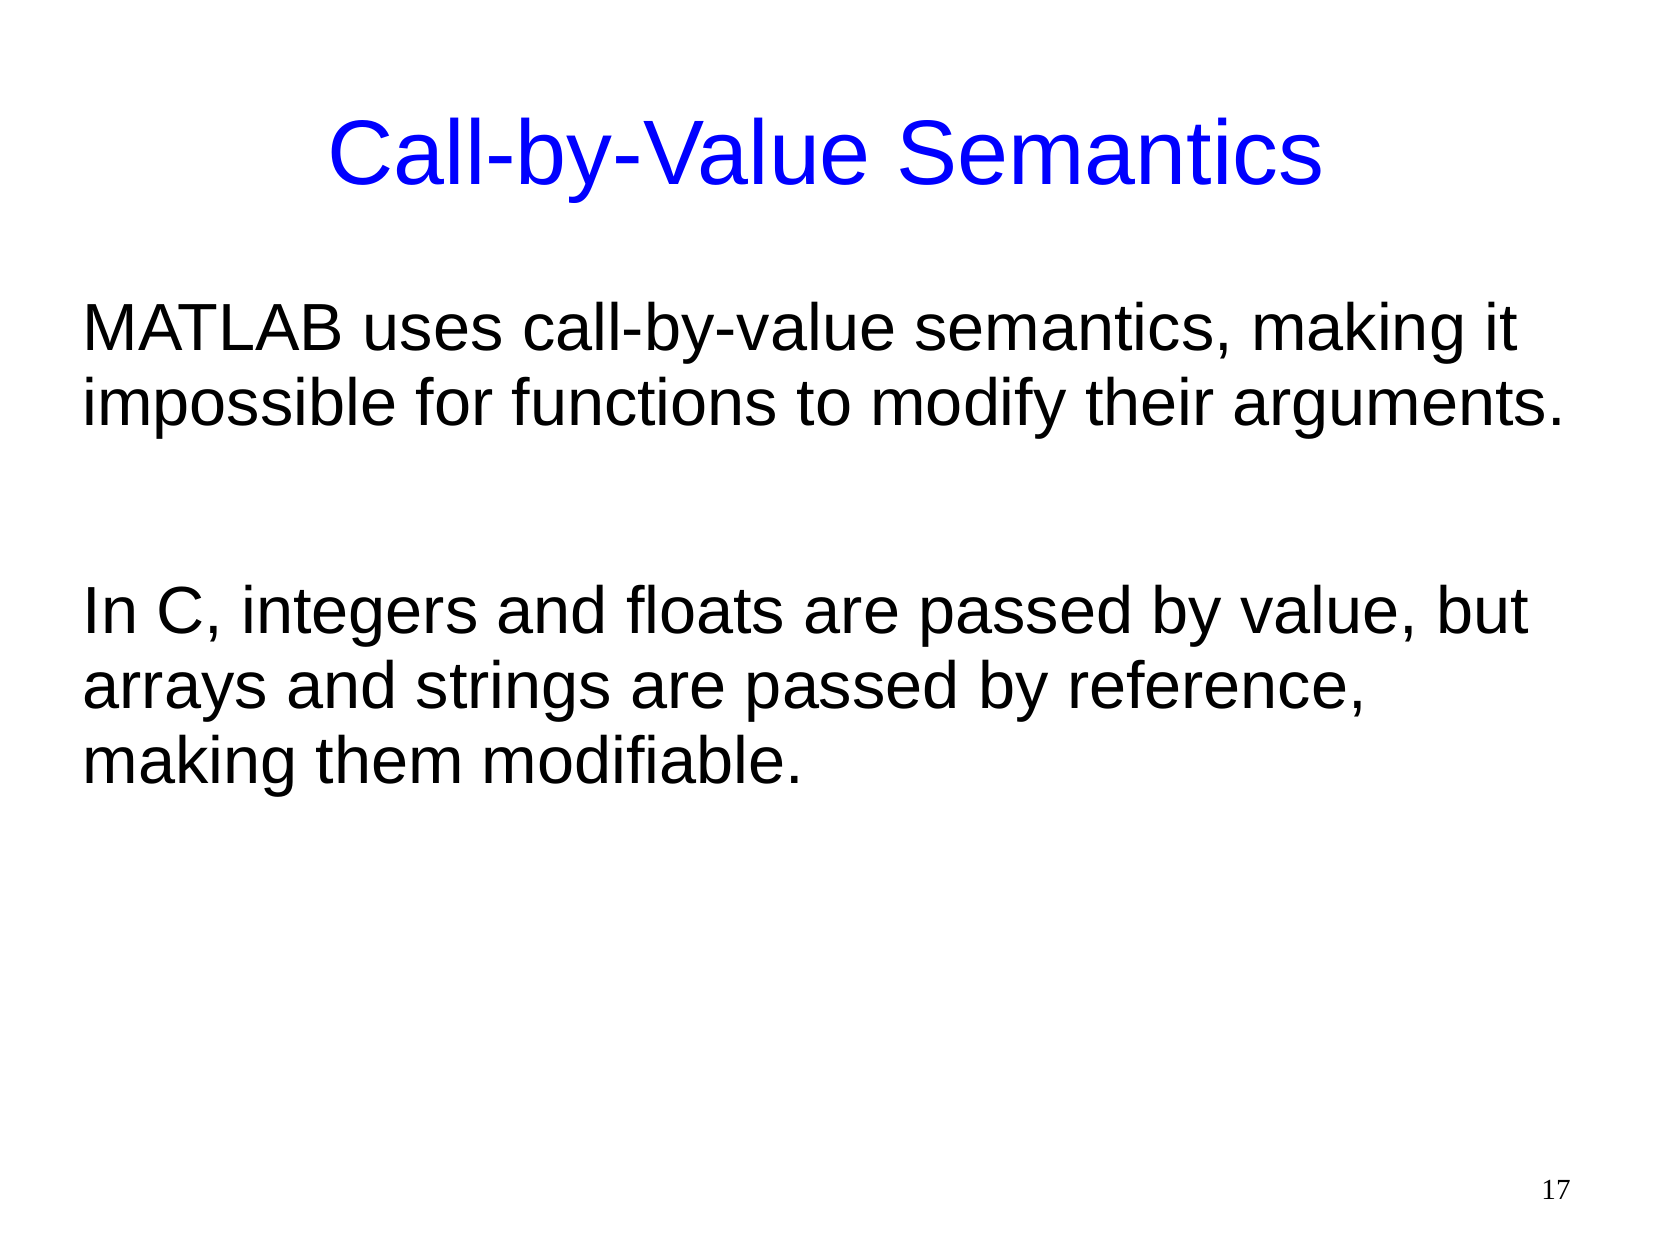

# Call-by-Value Semantics
MATLAB uses call-by-value semantics, making it impossible for functions to modify their arguments.
In C, integers and floats are passed by value, but arrays and strings are passed by reference, making them modifiable.
17